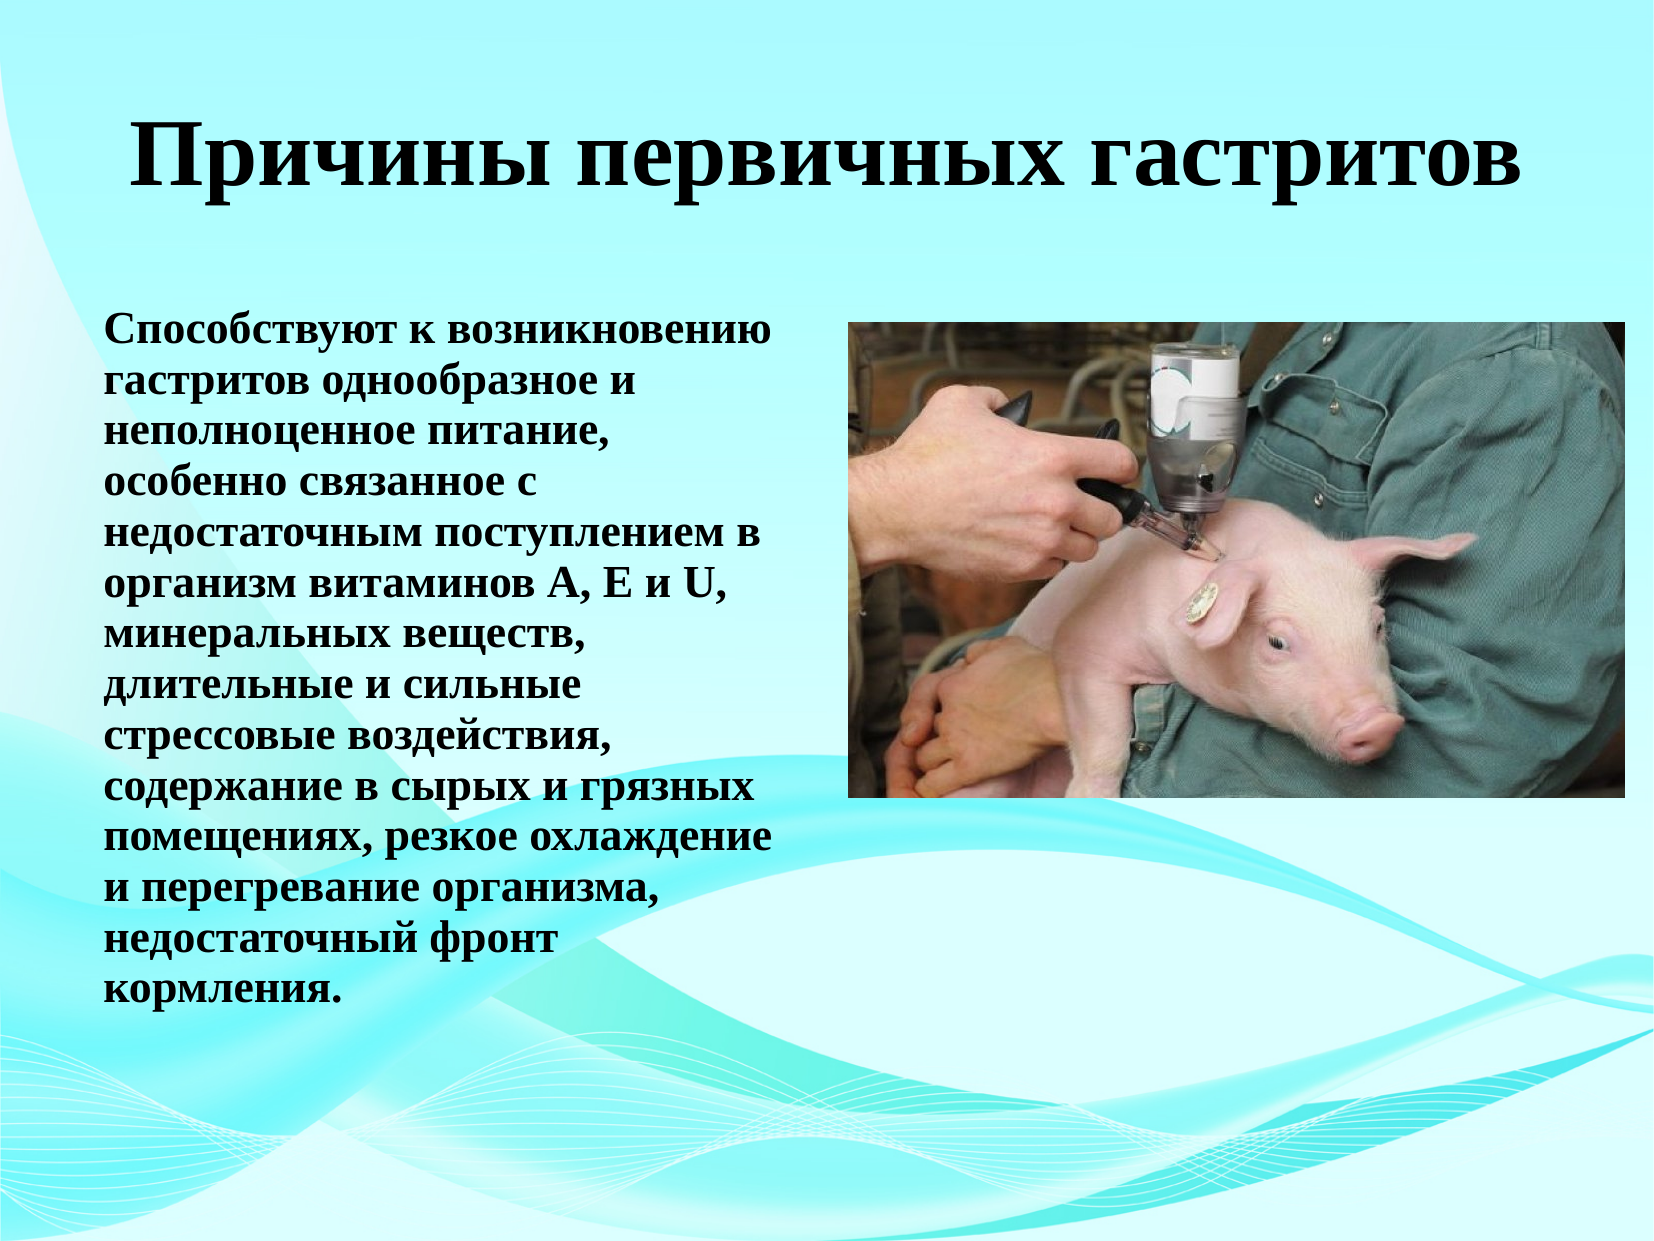

# Причины первичных гастритов
Способствуют к возникновению гастритов однообразное и неполноценное питание, особенно связанное с недостаточным поступлением в организм витаминов А, Е и U, минеральных веществ, длительные и сильные стрессовые воздействия, содержание в сырых и грязных помещениях, резкое охлаждение и перегревание организма, недостаточный фронт кормления.